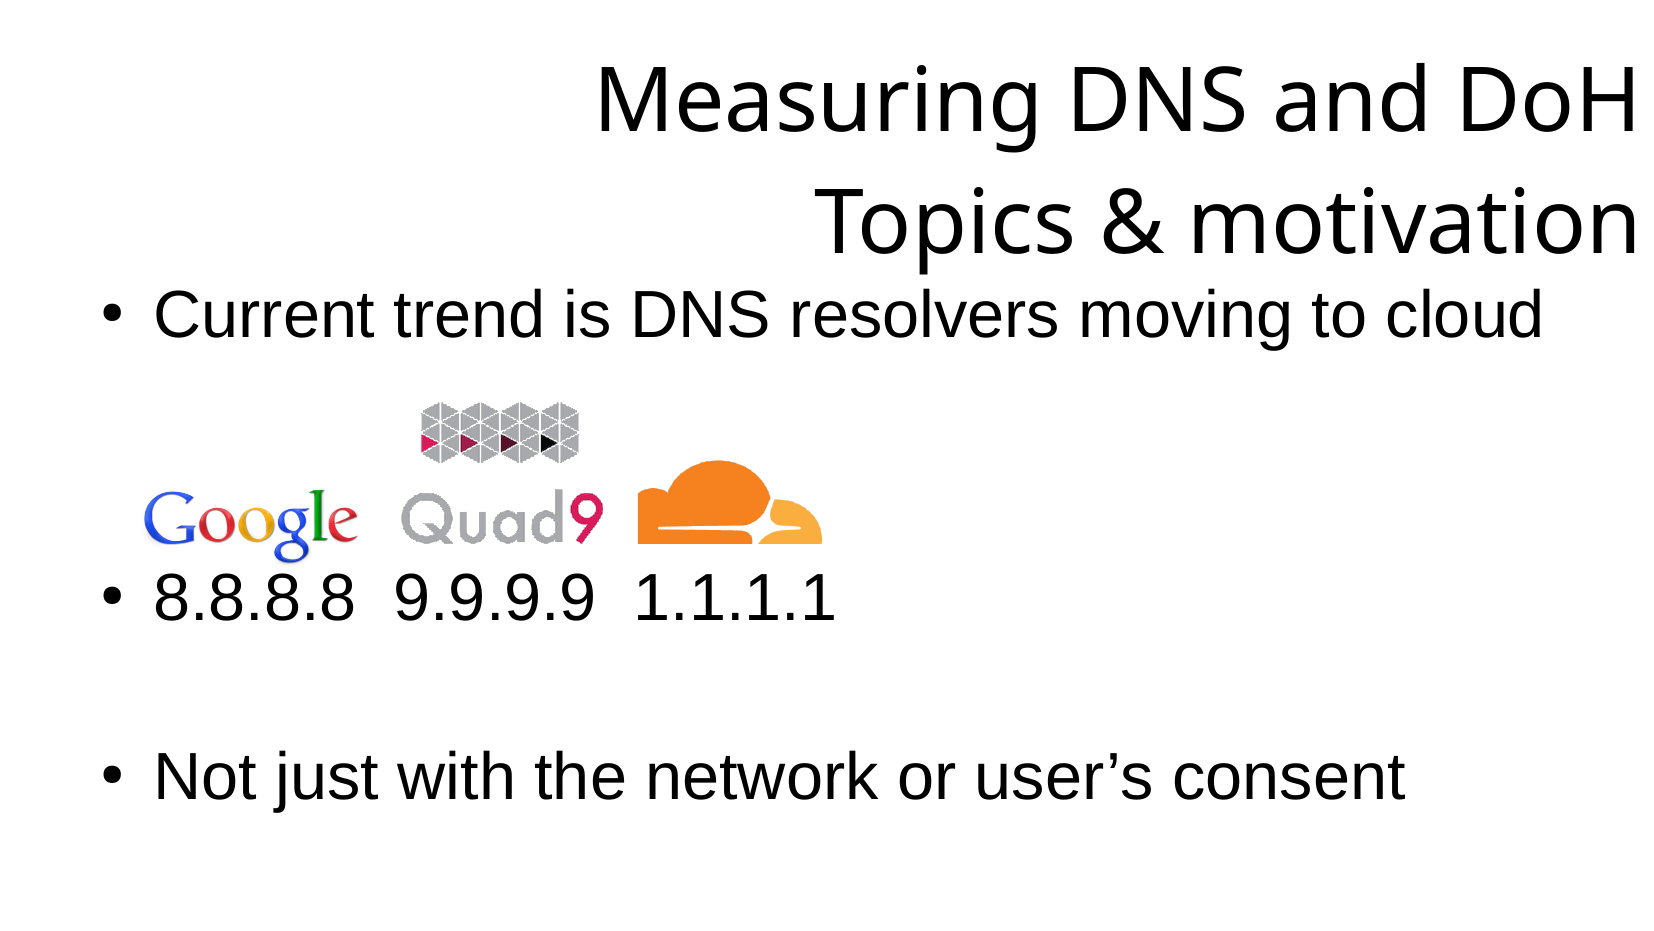

# Measuring DNS and DoH Topics & motivation
Current trend is DNS resolvers moving to cloud
8.8.8.8 9.9.9.9 1.1.1.1
Not just with the network or user’s consent